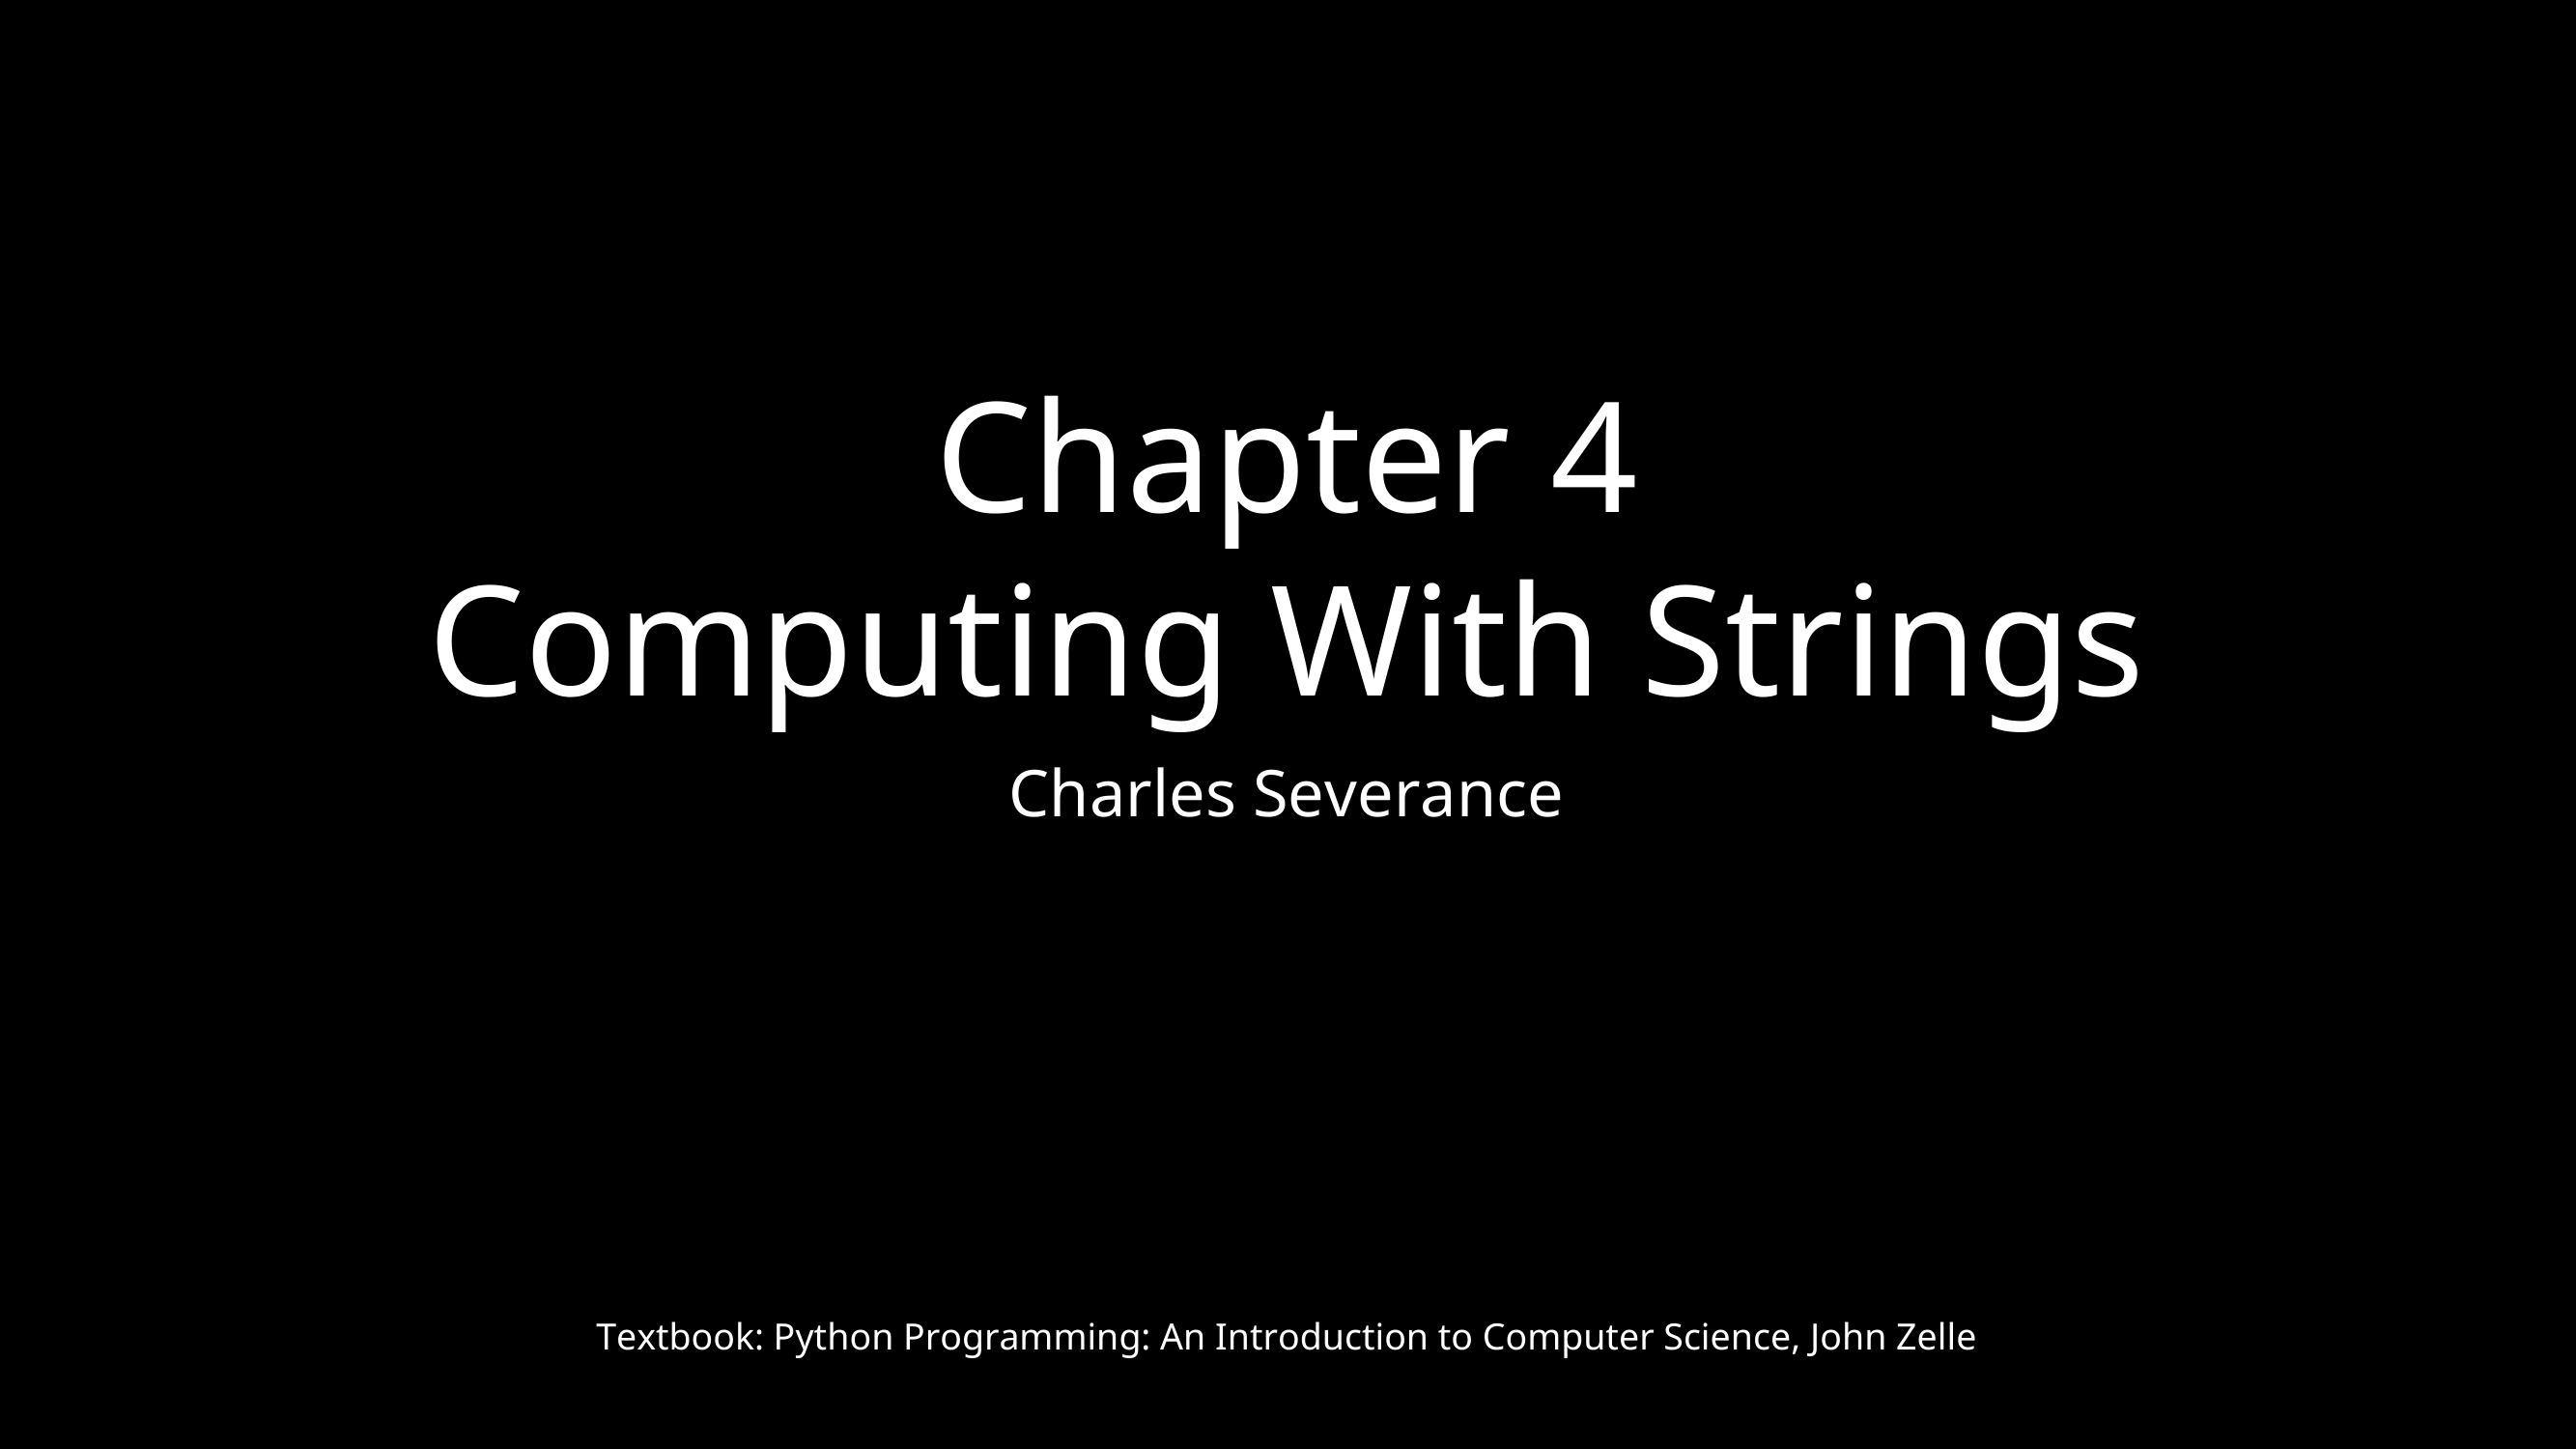

# Chapter 4 Computing With Strings
Charles Severance
Textbook: Python Programming: An Introduction to Computer Science, John Zelle